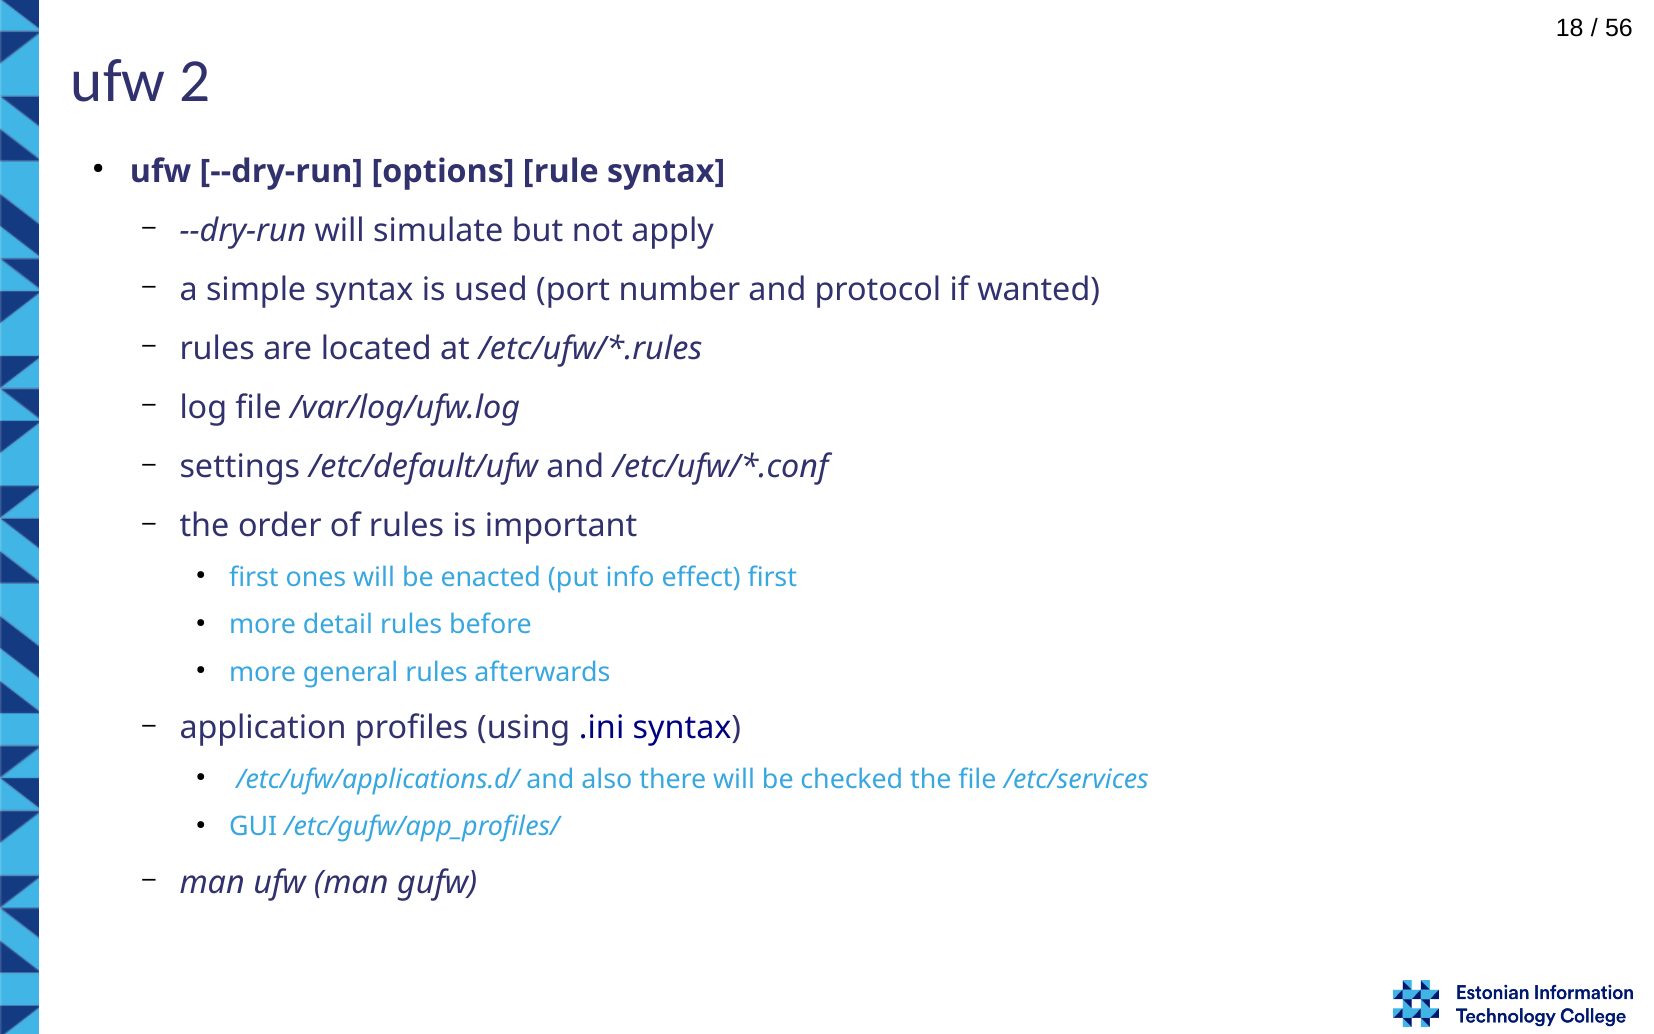

# ufw 2
ufw [--dry-run] [options] [rule syntax]
--dry-run will simulate but not apply
a simple syntax is used (port number and protocol if wanted)
rules are located at /etc/ufw/*.rules
log file /var/log/ufw.log
settings /etc/default/ufw and /etc/ufw/*.conf
the order of rules is important
first ones will be enacted (put info effect) first
more detail rules before
more general rules afterwards
application profiles (using .ini syntax)
 /etc/ufw/applications.d/ and also there will be checked the file /etc/services
GUI /etc/gufw/app_profiles/
man ufw (man gufw)